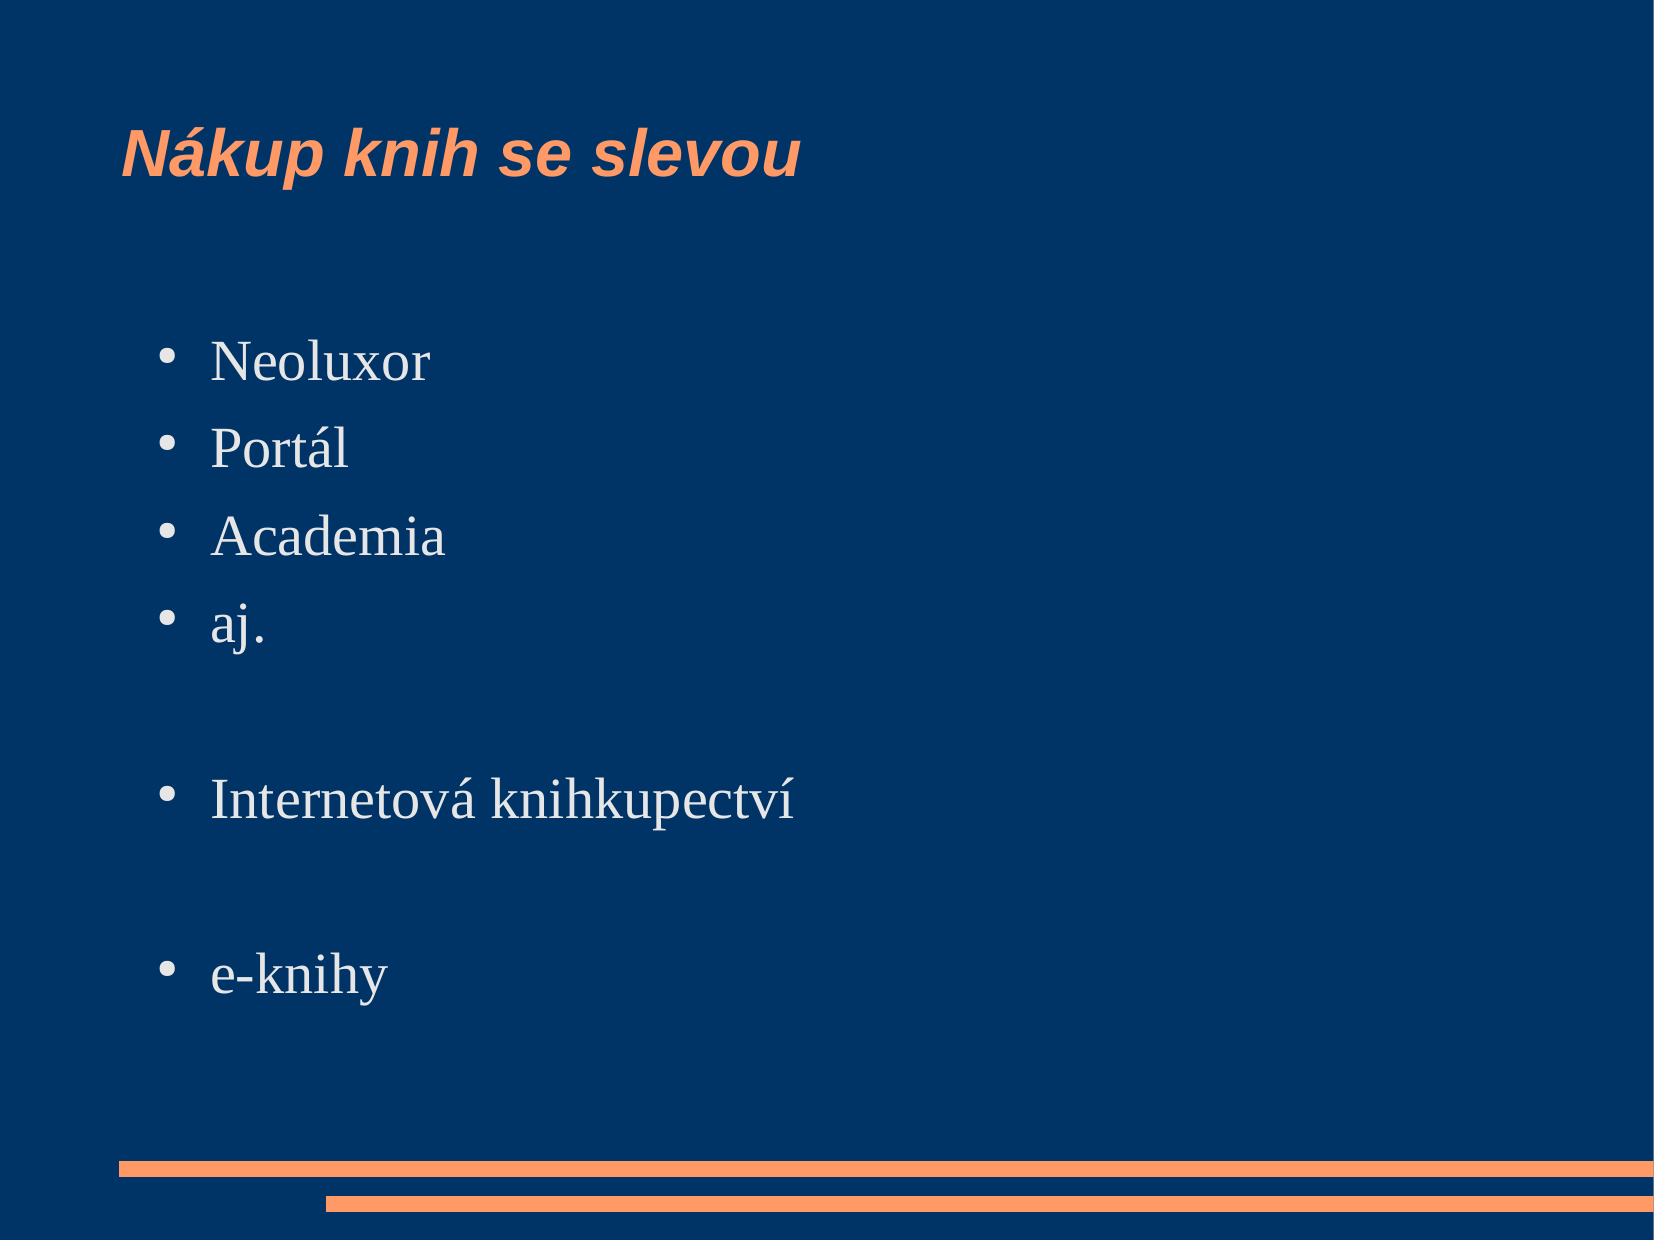

# Nákup knih se slevou
Neoluxor
Portál
Academia
aj.
Internetová knihkupectví
e-knihy